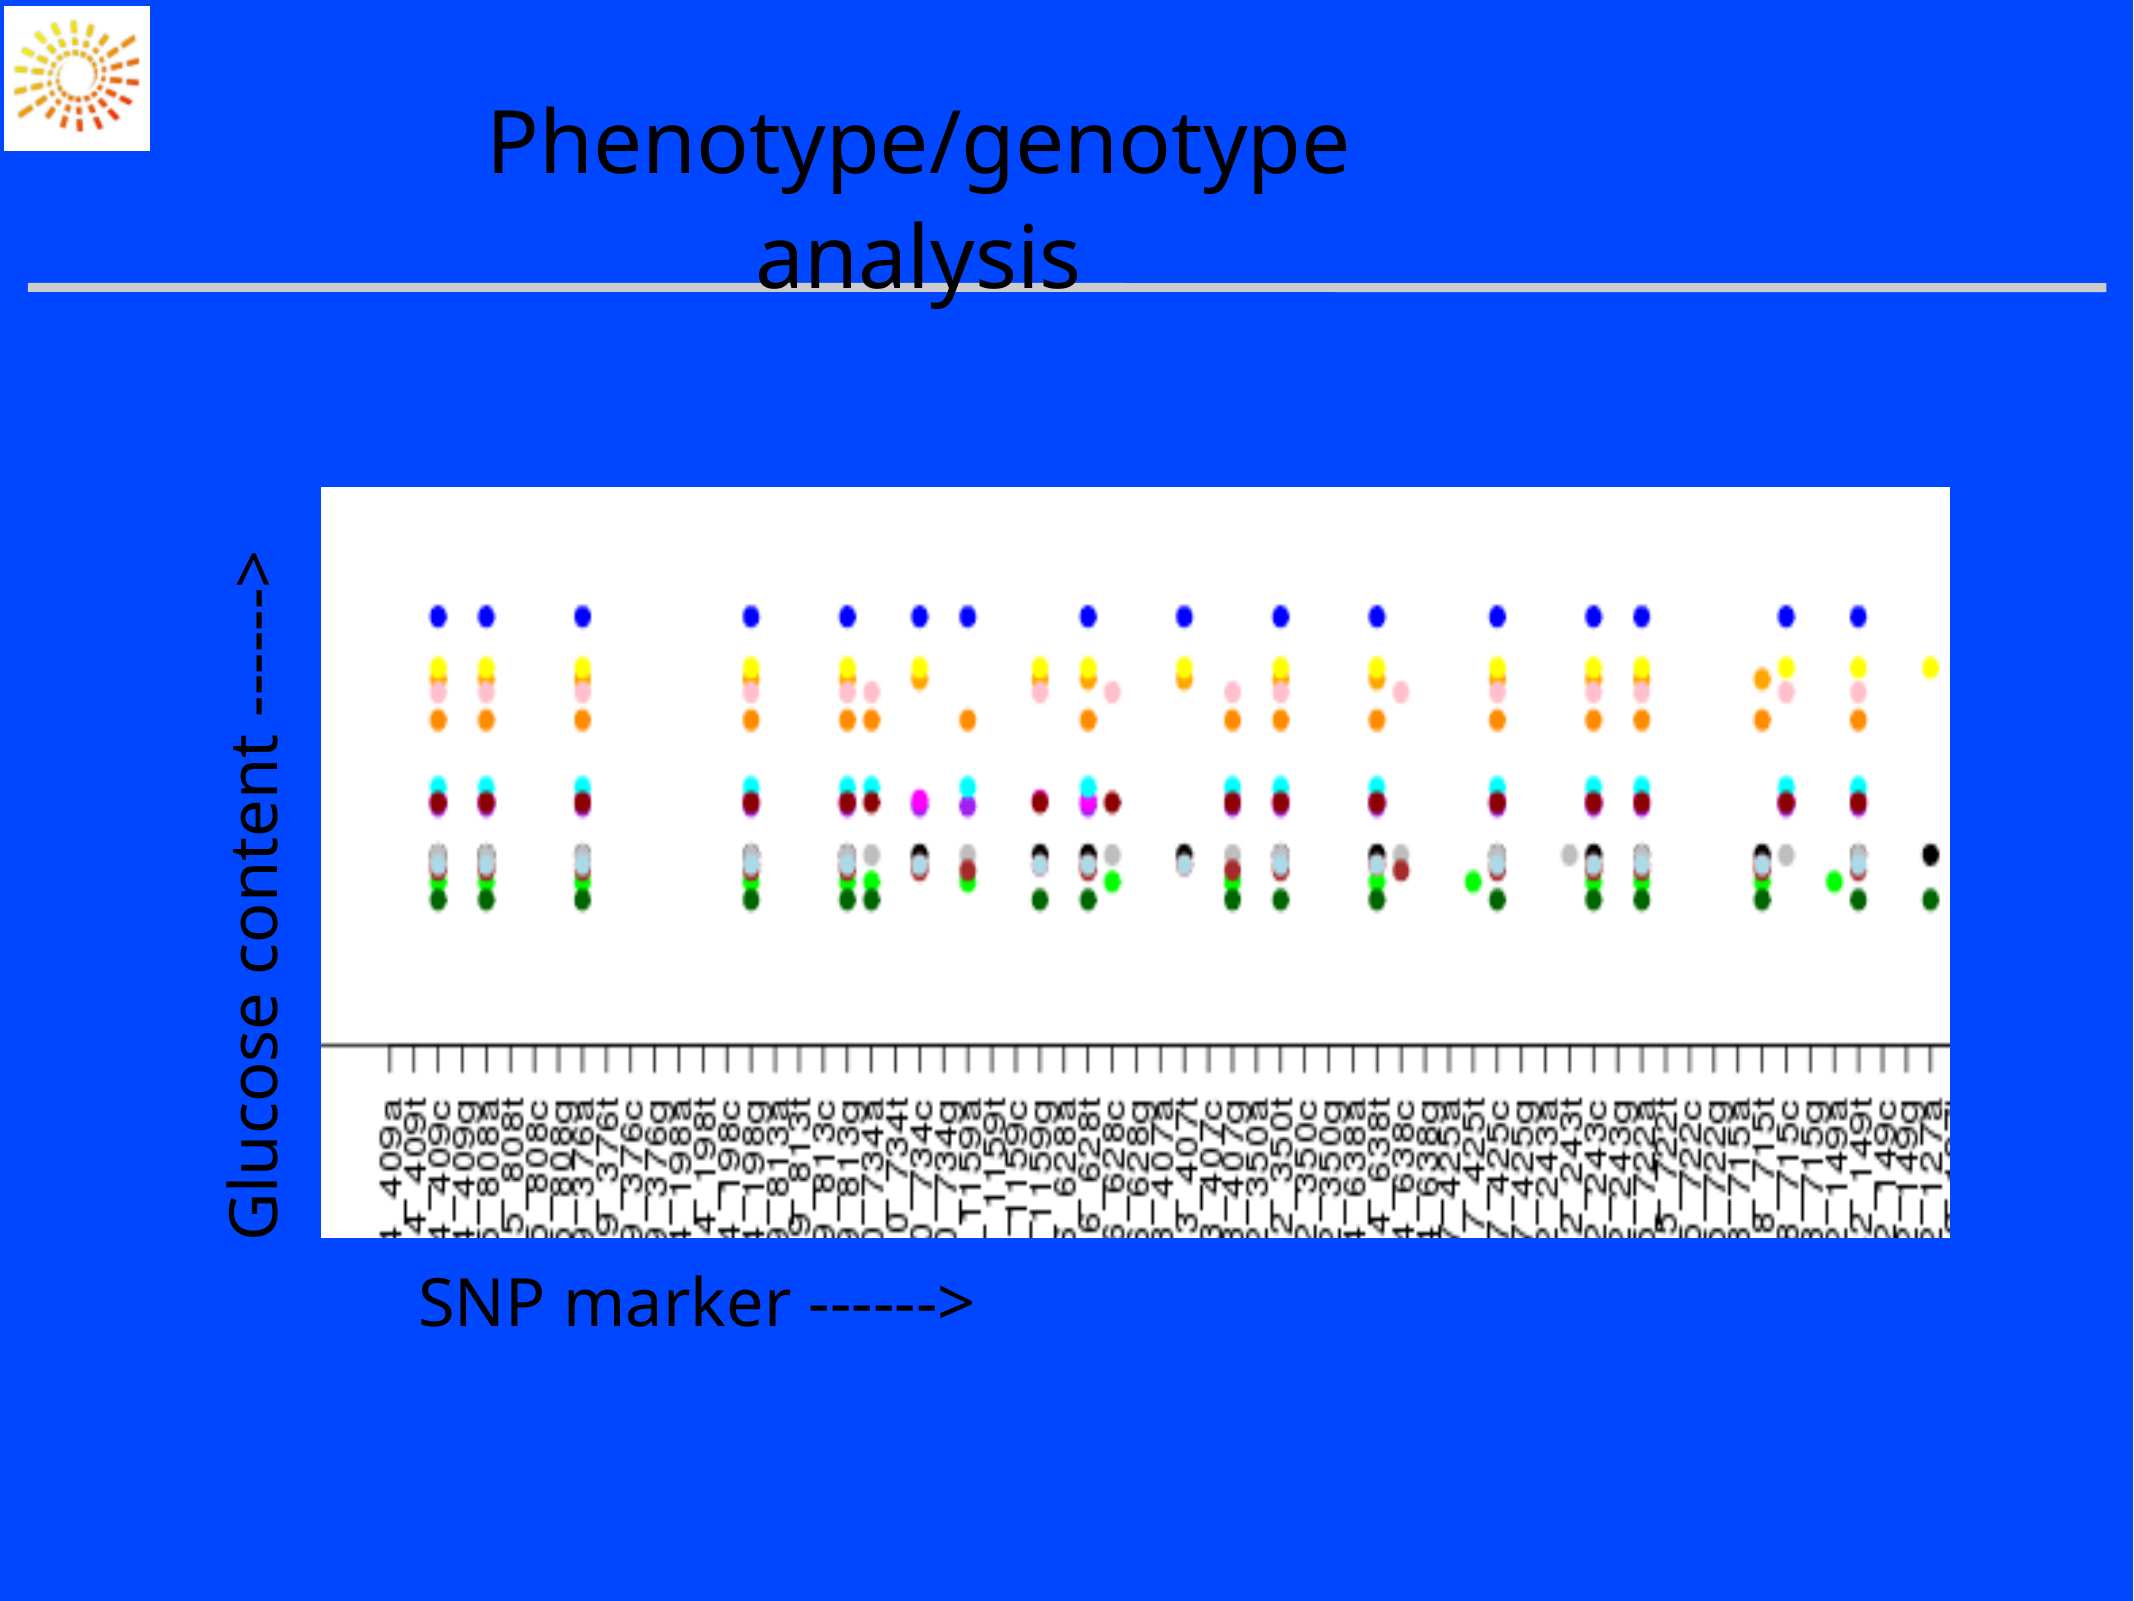

Phenotype/genotype analysis
Glucose content ------>
SNP marker ------>